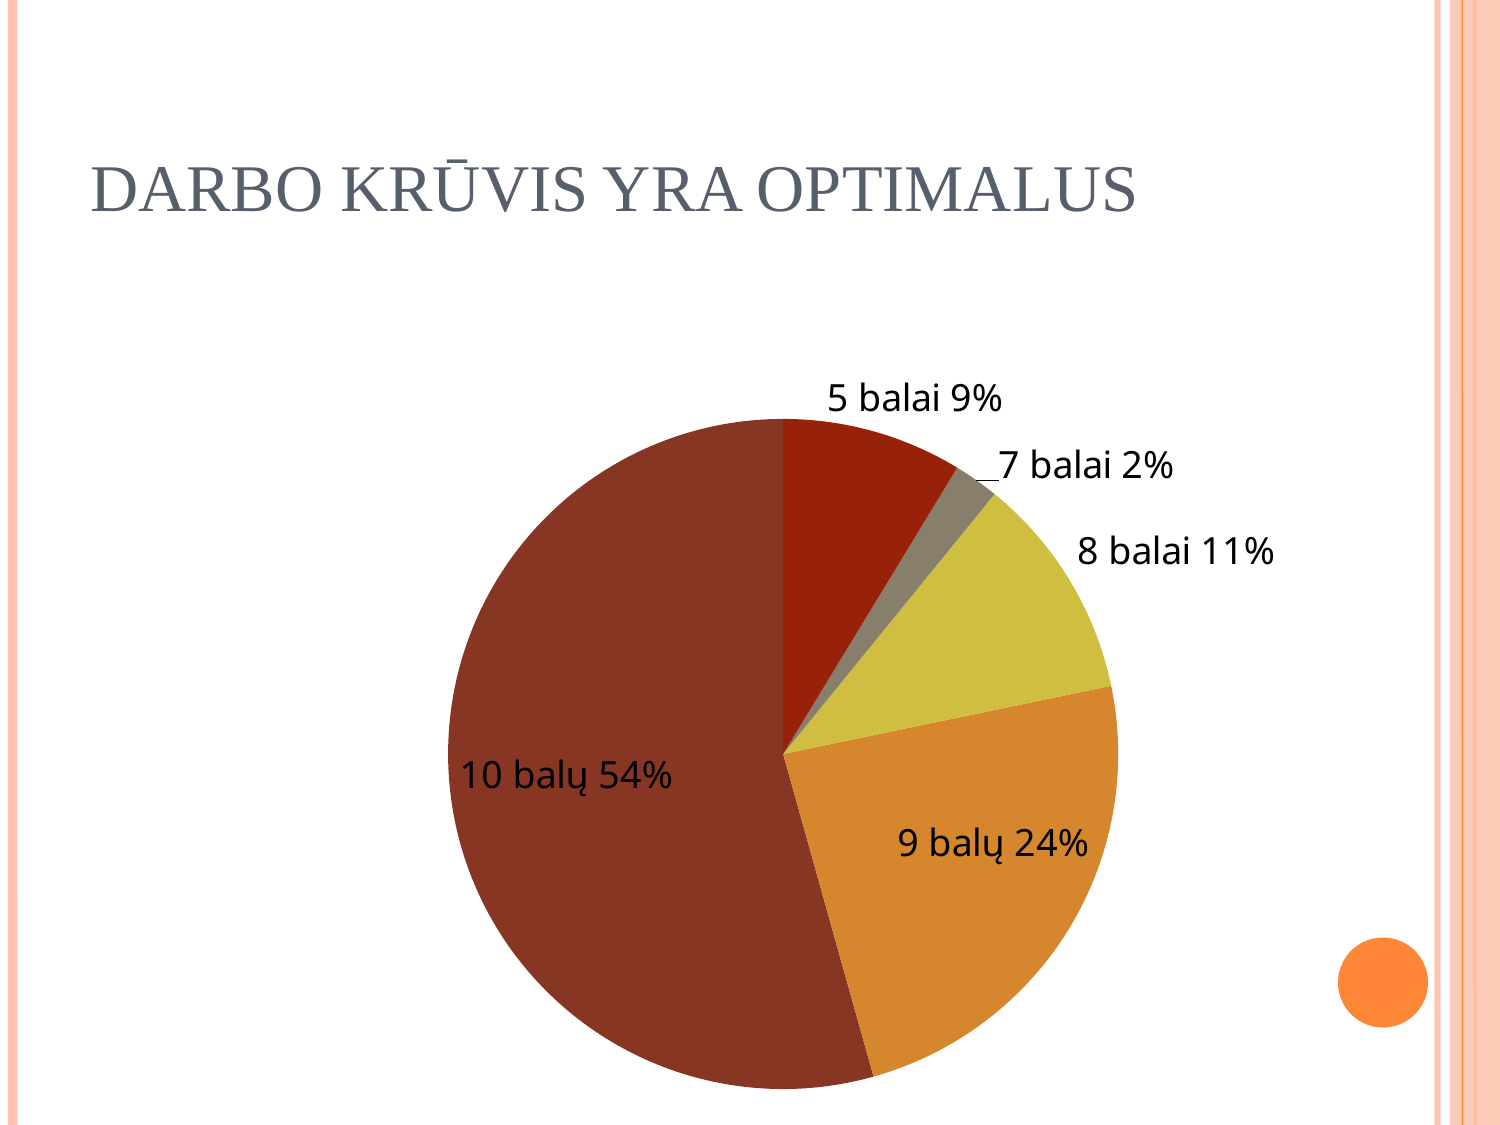

# Darbo krūvis yra optimalus
### Chart
| Category | Pardavimas |
|---|---|
| 10 balų | 25.0 |
| 9 balų | 11.0 |
| 8 balai | 5.0 |
| 7 balai | 1.0 |
| 5 balai | 4.0 |